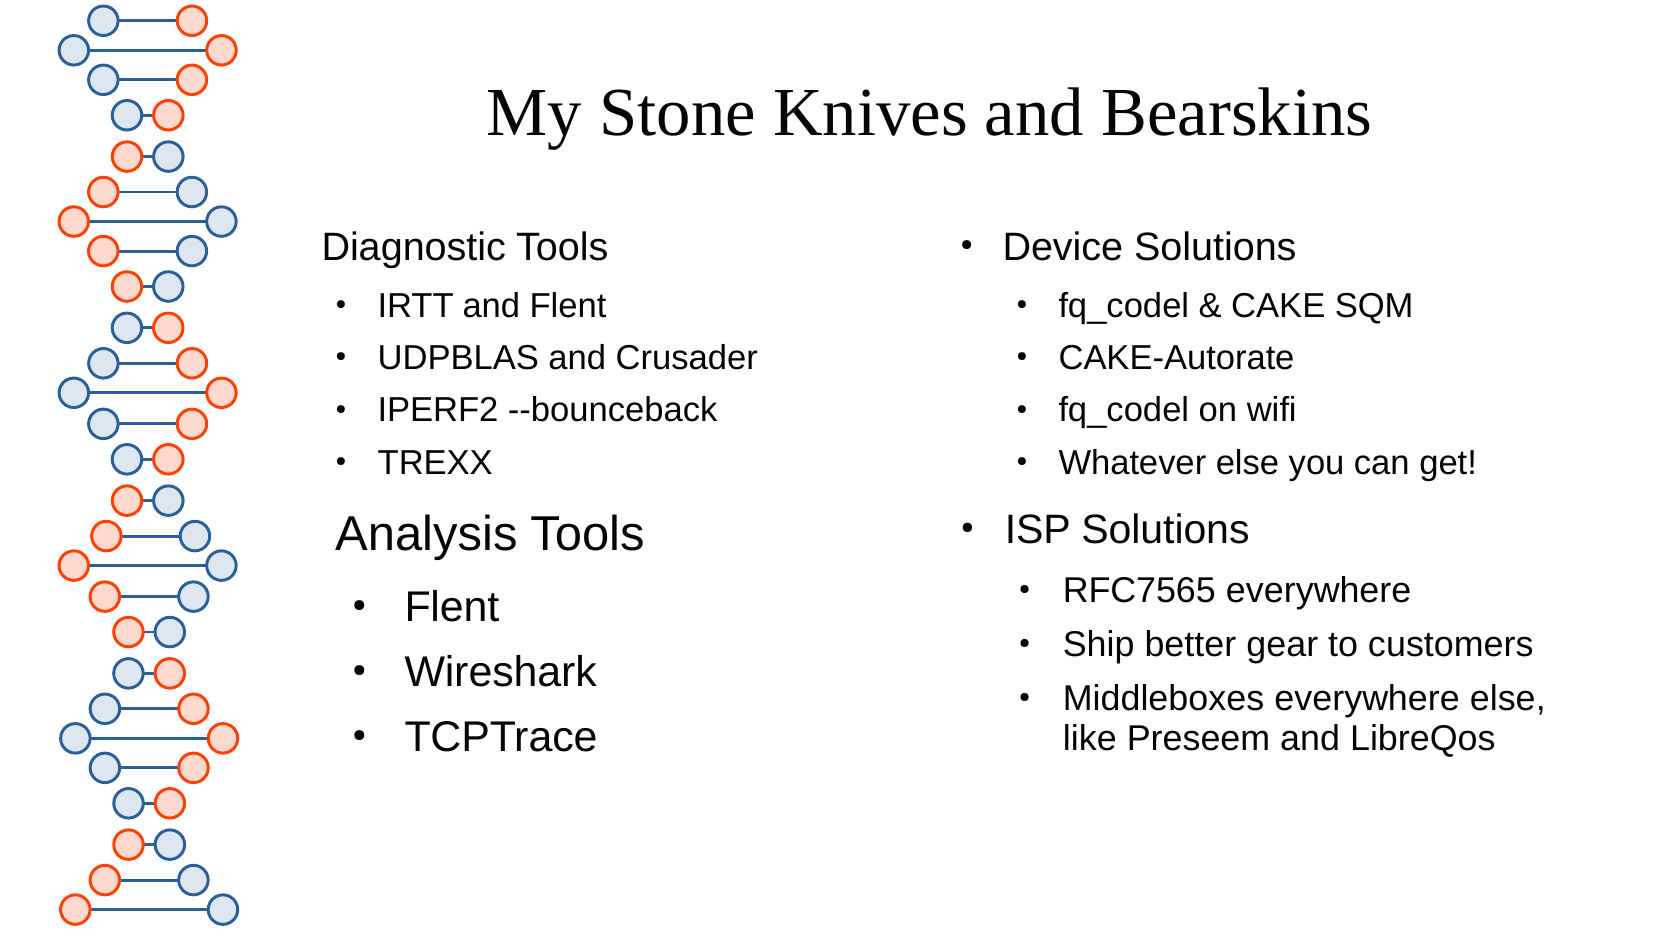

# My Stone Knives and Bearskins
Diagnostic Tools
IRTT and Flent
UDPBLAS and Crusader
IPERF2 --bounceback
TREXX
Device Solutions
fq_codel & CAKE SQM
CAKE-Autorate
fq_codel on wifi
Whatever else you can get!
Analysis Tools
Flent
Wireshark
TCPTrace
ISP Solutions
RFC7565 everywhere
Ship better gear to customers
Middleboxes everywhere else, like Preseem and LibreQos